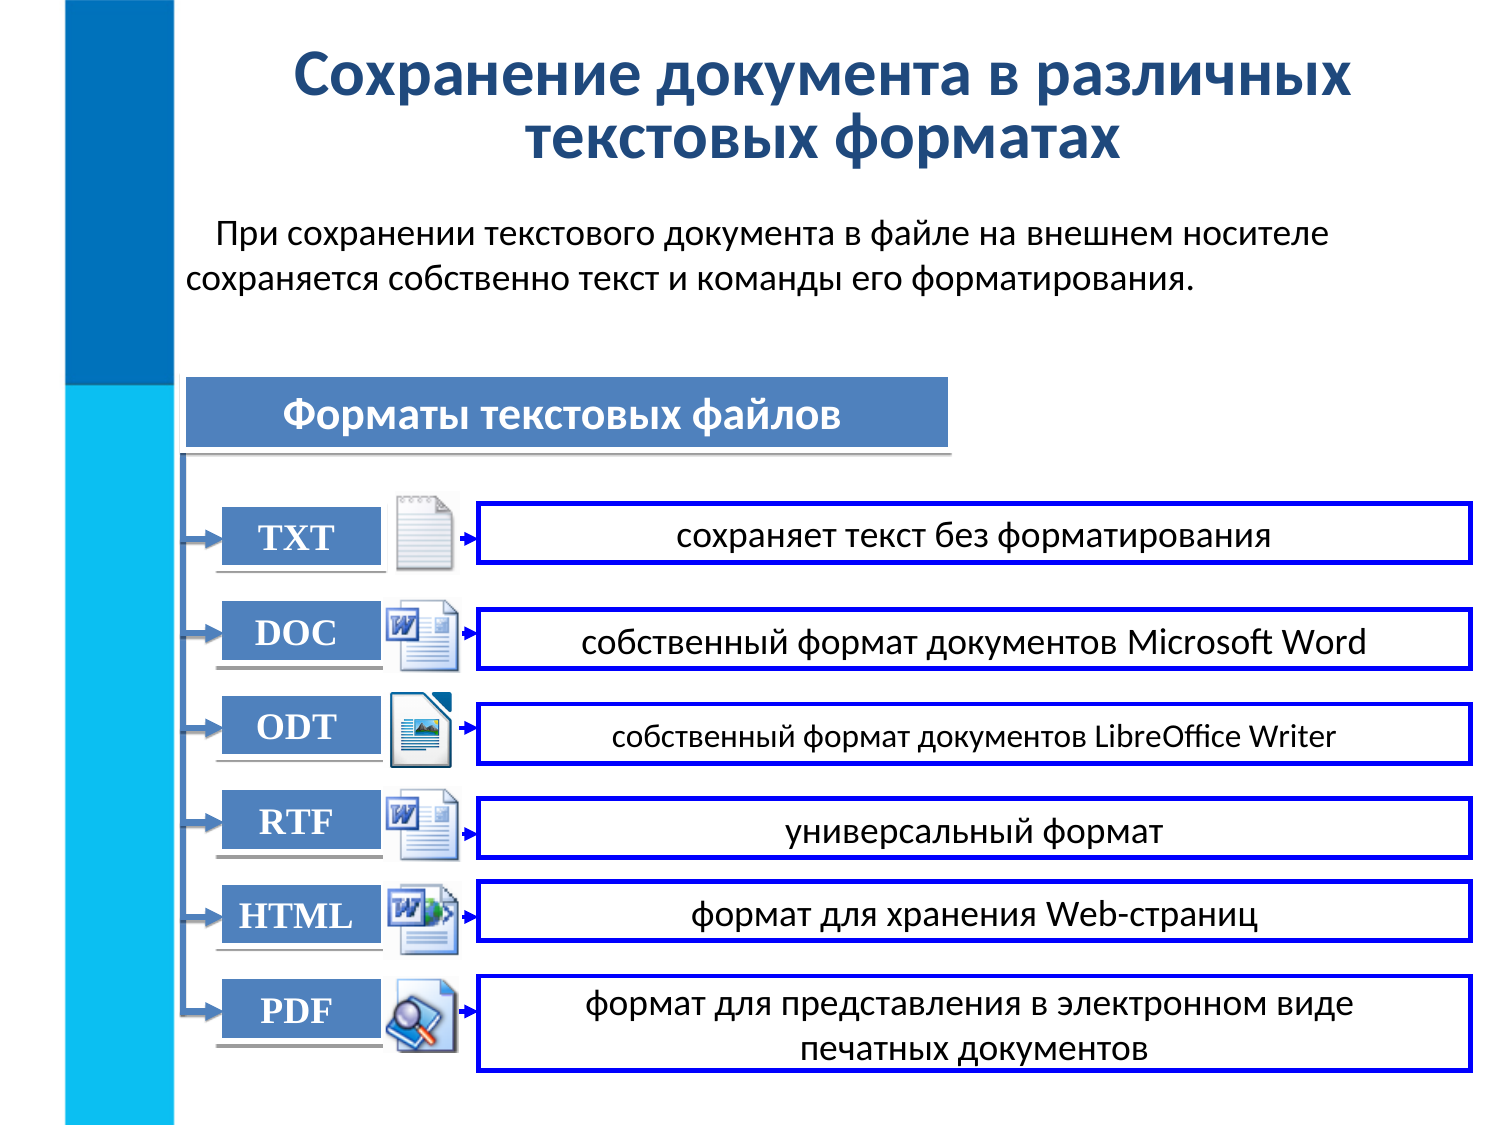

Сохранение документа в различных текстовых форматах
При сохранении текстового документа в файле на внешнем носителе сохраняется собственно текст и команды его форматирования.
Форматы текстовых файлов
TXT
сохраняет текст без форматирования
DOC
собственный формат документов Microsoft Word
ODT
собственный формат документов LibreOffice Writer
RTF
универсальный формат
HTML
формат для хранения Web-страниц
PDF
формат для представления в электронном виде
печатных документов